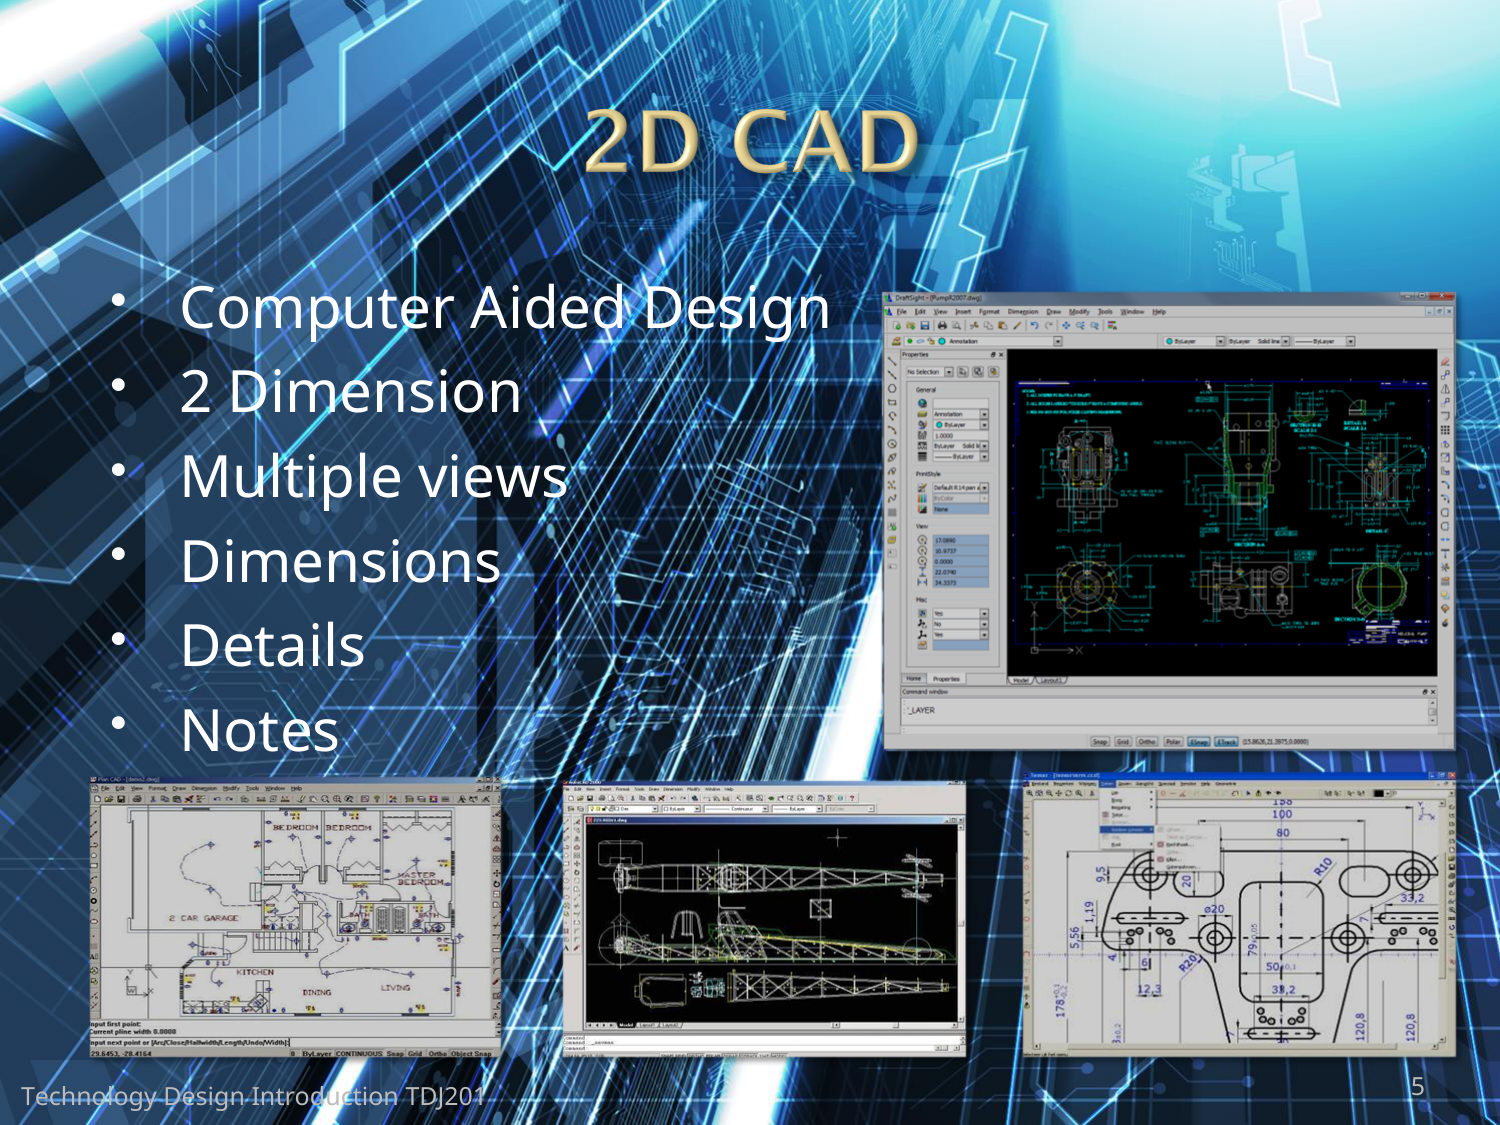

# Computer Aided Design
2 Dimension
Multiple views
Dimensions
Details
Notes
Technology Design Introduction TDJ201